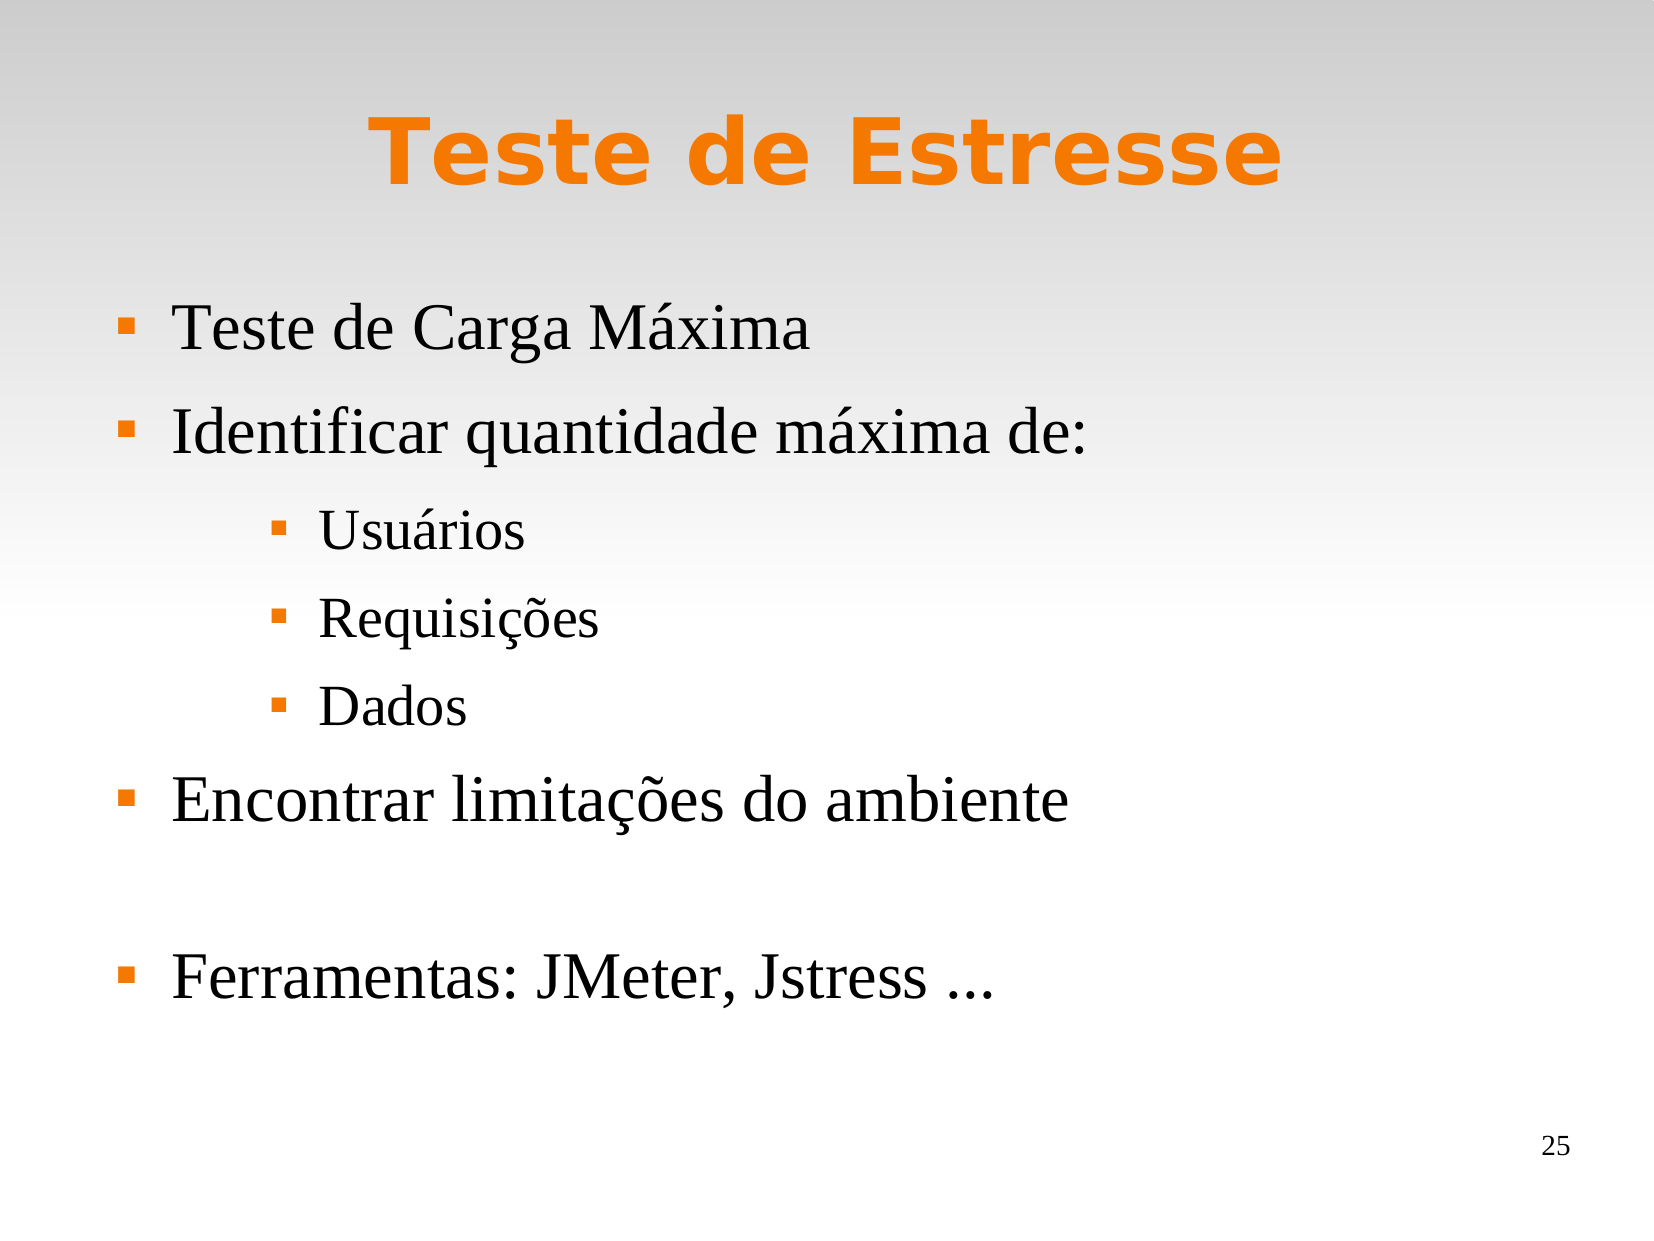

# Teste de Estresse
Teste de Carga Máxima
Identificar quantidade máxima de:
Usuários
Requisições
Dados
Encontrar limitações do ambiente
Ferramentas: JMeter, Jstress ...
25